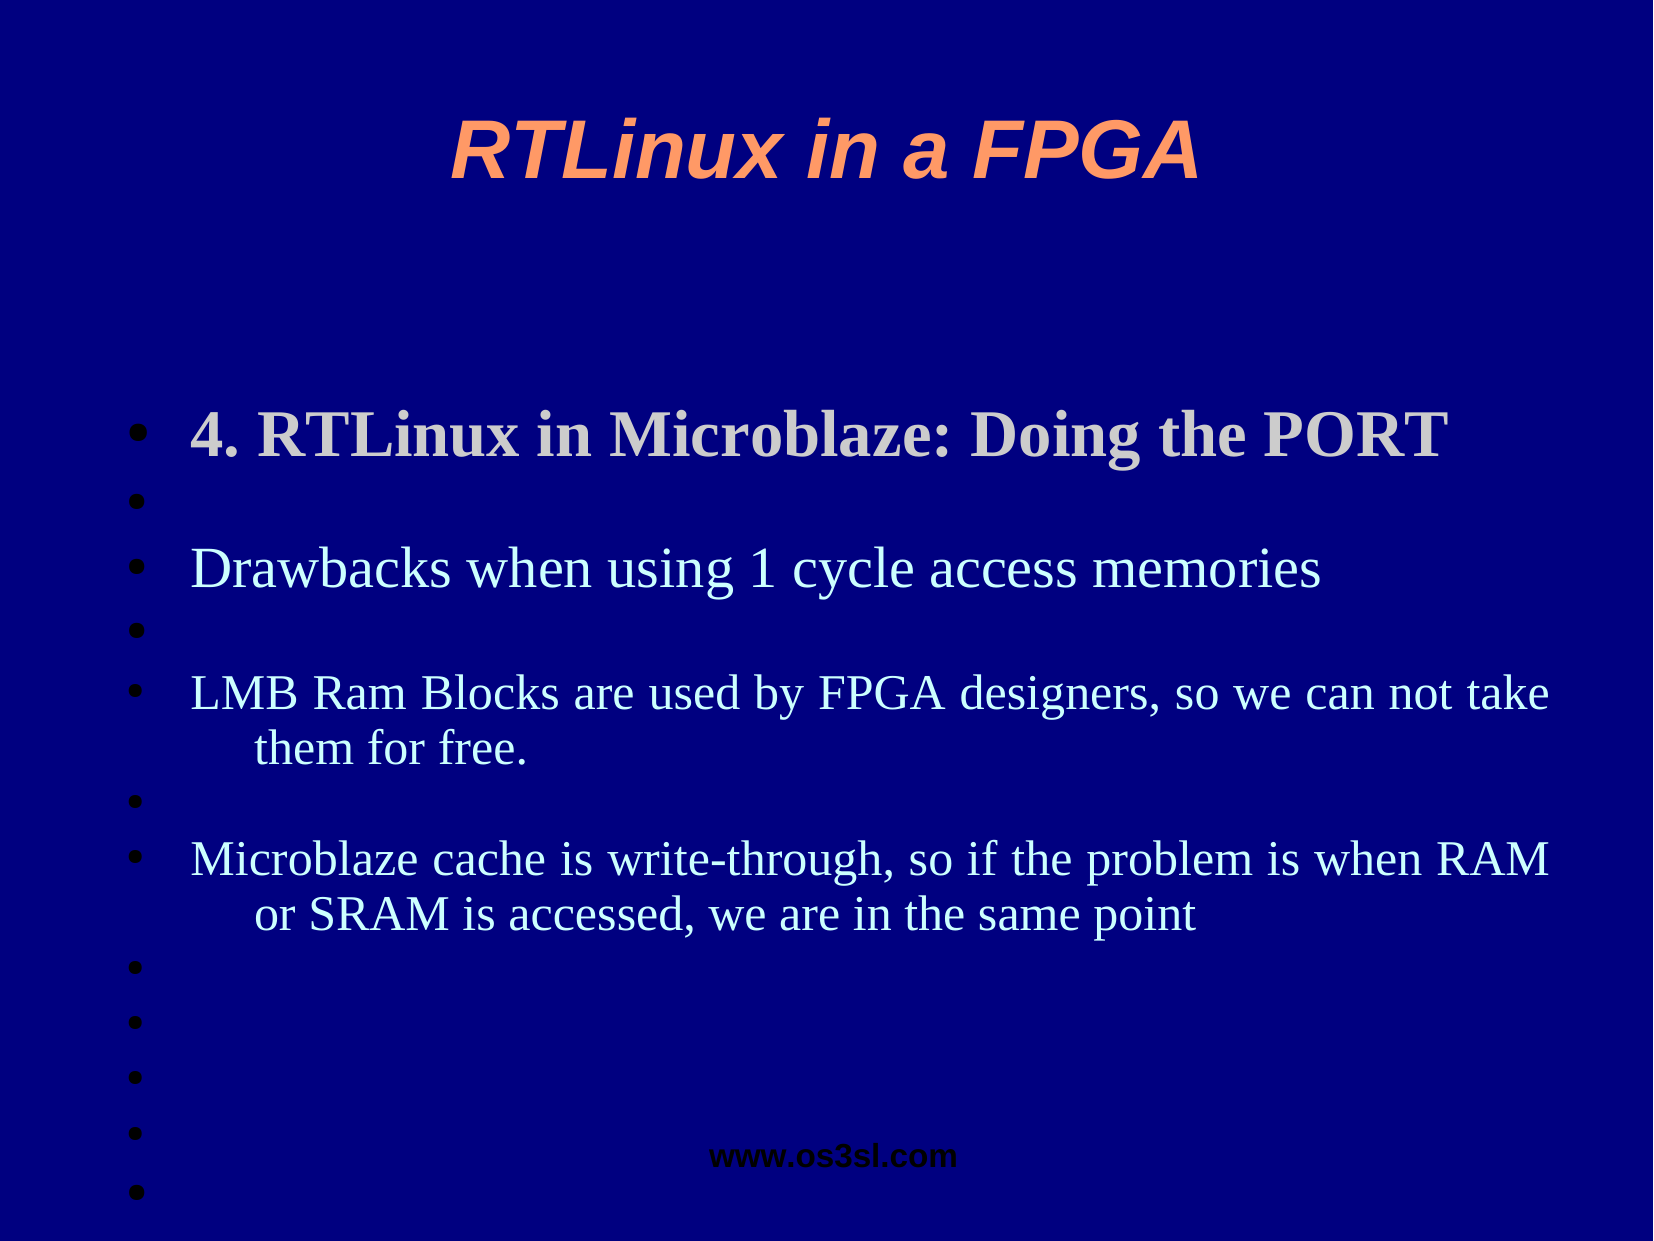

# RTLinux in a FPGA
4. RTLinux in Microblaze: Doing the PORT
Drawbacks when using 1 cycle access memories
LMB Ram Blocks are used by FPGA designers, so we can not take them for free.
Microblaze cache is write-through, so if the problem is when RAM or SRAM is accessed, we are in the same point
www.os3sl.com